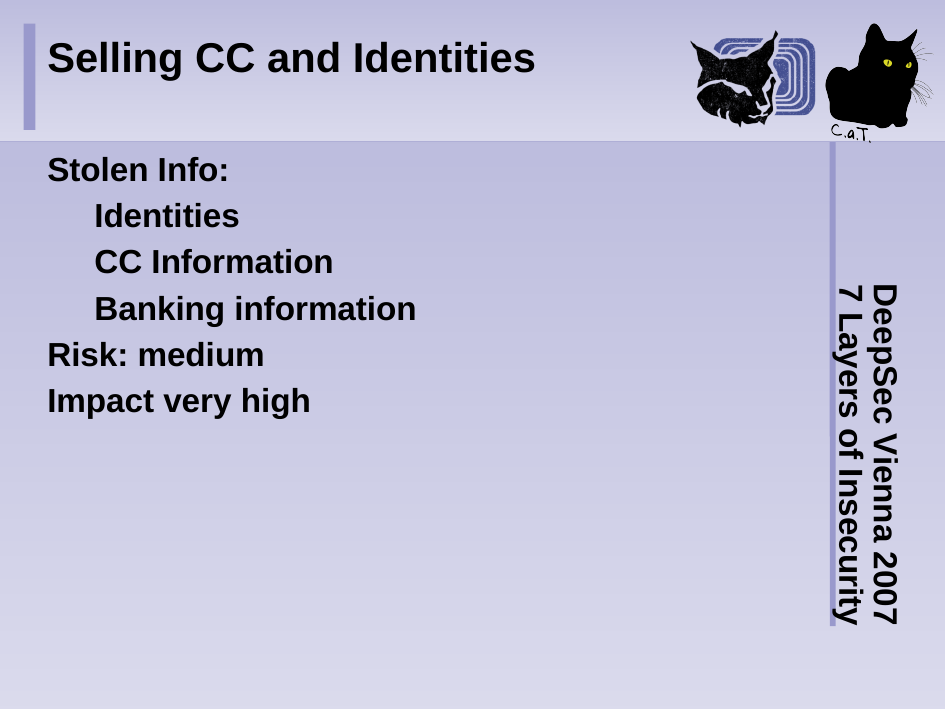

# Selling CC and Identities
Stolen Info:
Identities
CC Information
Banking information
Risk: medium
Impact very high